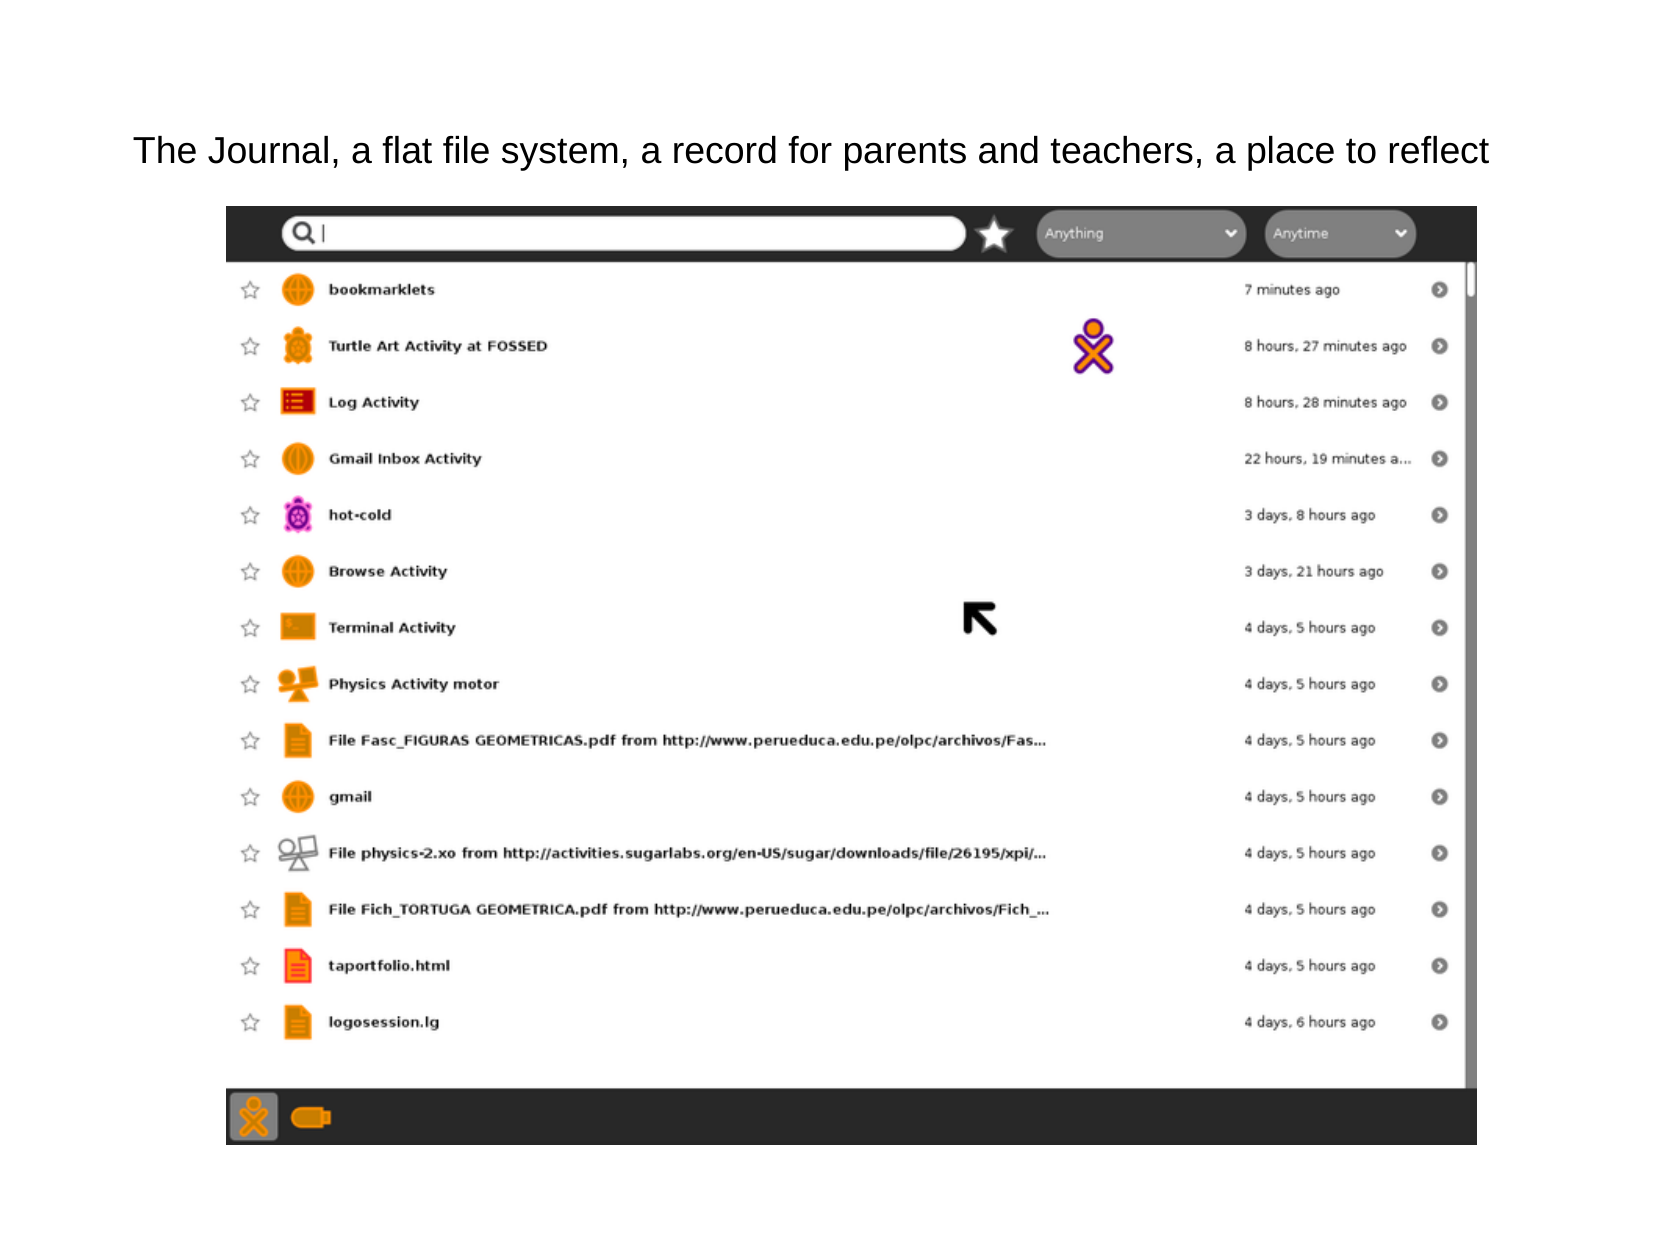

The Journal, a flat file system, a record for parents and teachers, a place to reflect